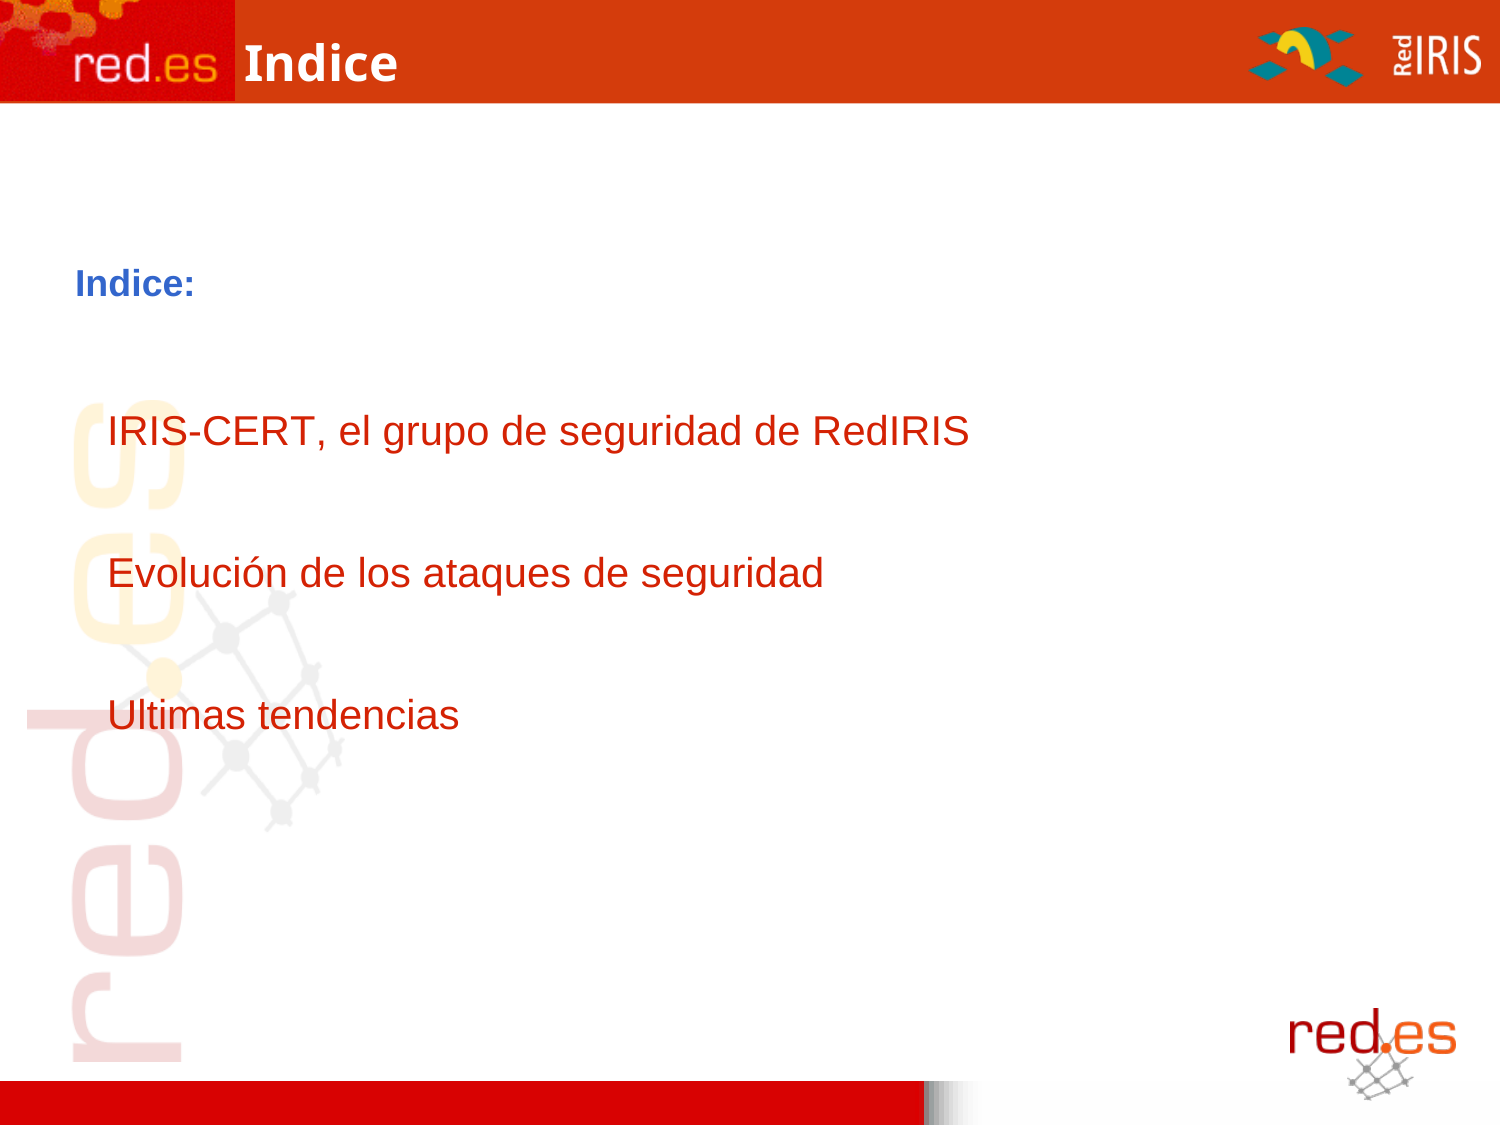

# Indice
Indice:
IRIS-CERT, el grupo de seguridad de RedIRIS
Evolución de los ataques de seguridad
Ultimas tendencias